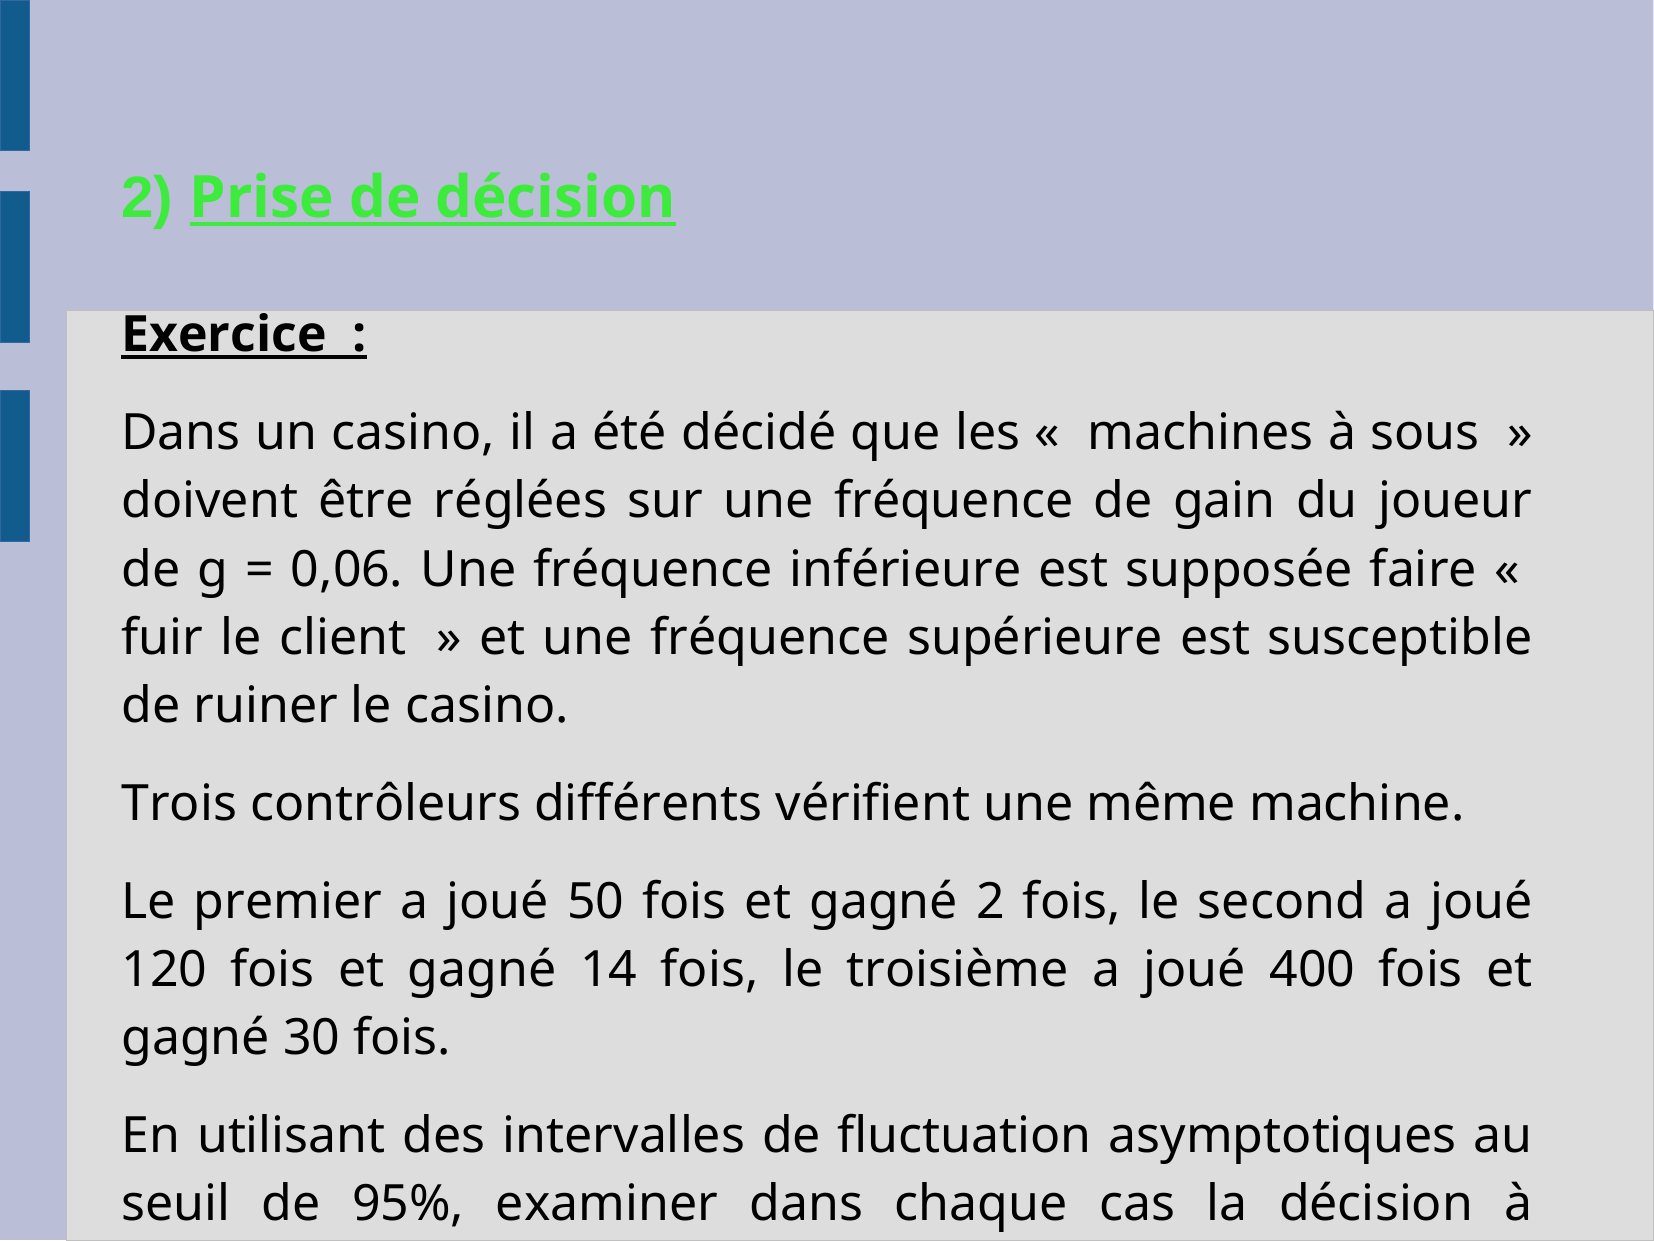

# 2) Prise de décision
Exercice  :
Dans un casino, il a été décidé que les «  machines à sous  » doivent être réglées sur une fréquence de gain du joueur de g = 0,06. Une fréquence inférieure est supposée faire «  fuir le client  » et une fréquence supérieure est susceptible de ruiner le casino.
Trois contrôleurs différents vérifient une même machine.
Le premier a joué 50 fois et gagné 2 fois, le second a joué 120 fois et gagné 14 fois, le troisième a joué 400 fois et gagné 30 fois.
En utilisant des intervalles de fluctuation asymptotiques au seuil de 95%, examiner dans chaque cas la décision à prendre par le contrôleur, à savoir accepter ou rejeter l'hypothèse g = 0,06.